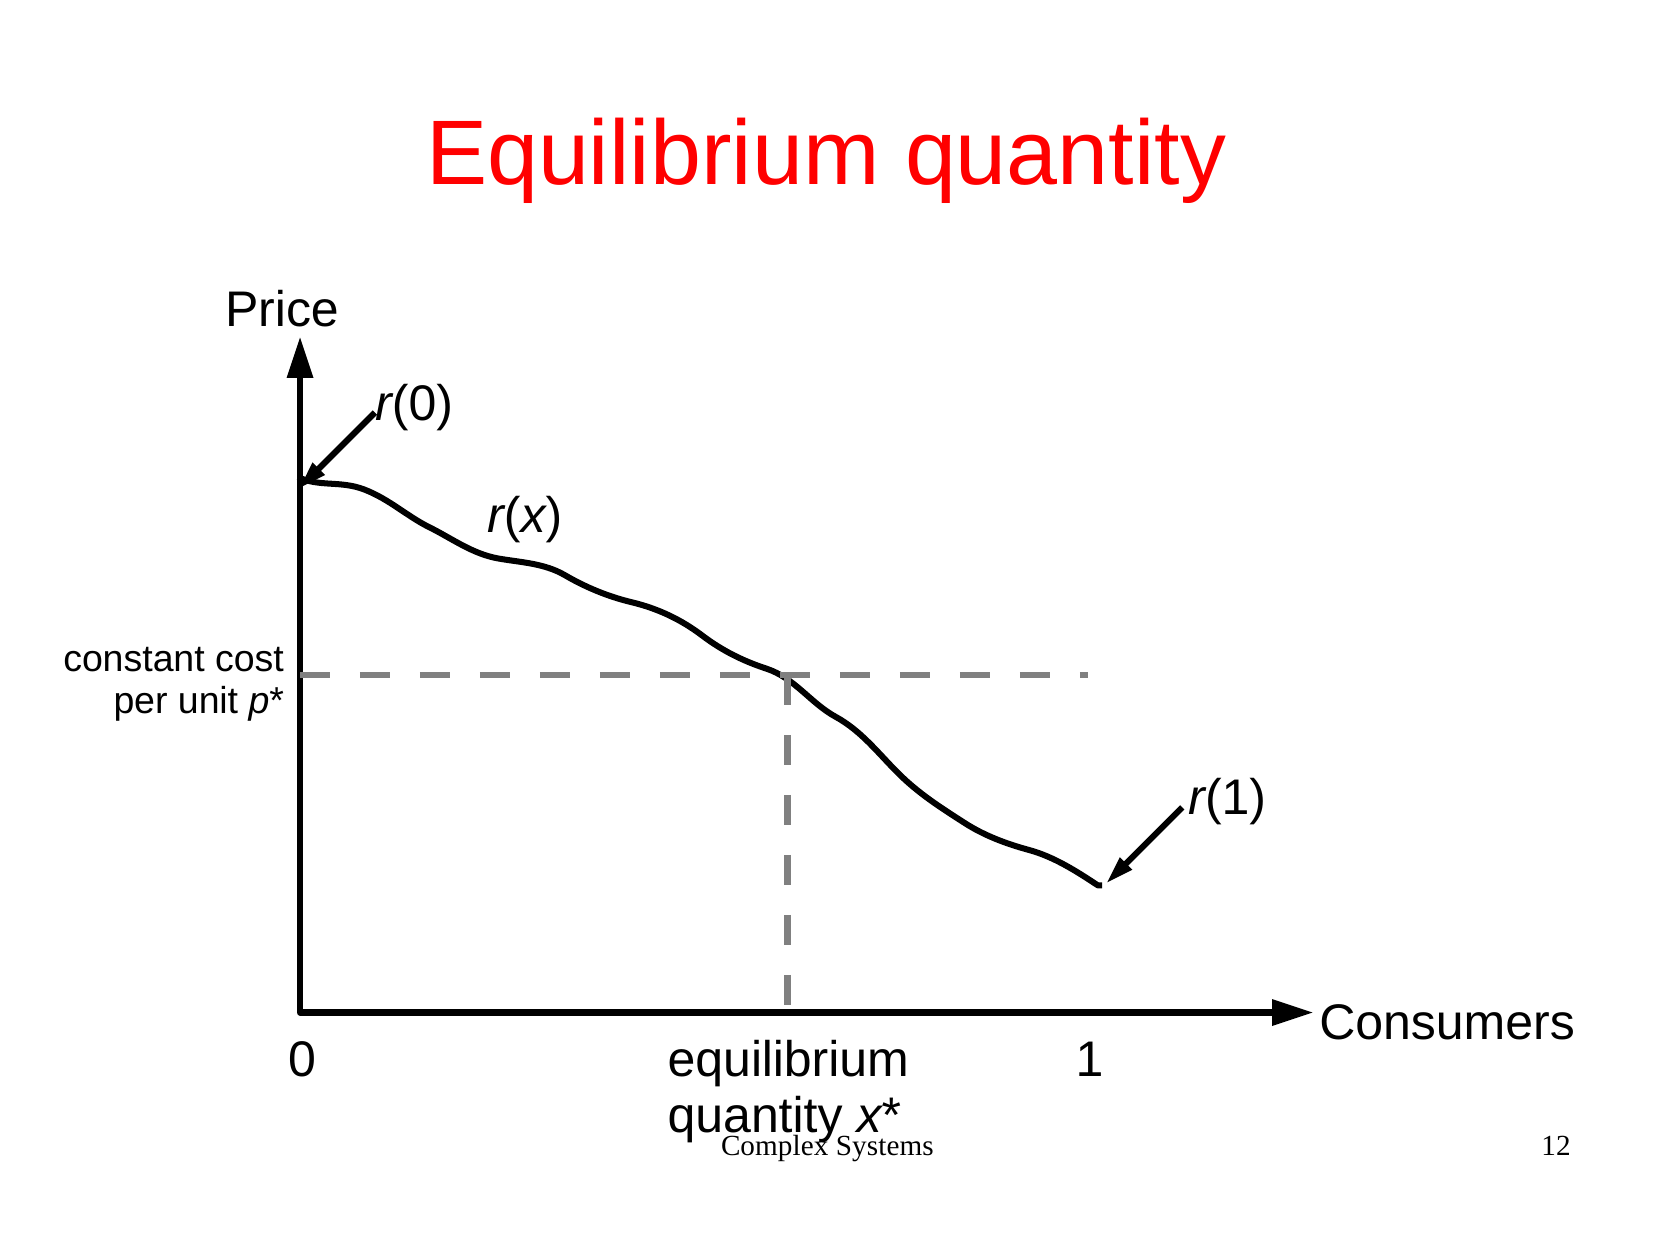

# Equilibrium quantity
Price
r(0)
r(x)
constant cost per unit p*
r(1)
Consumers
0
equilibrium quantity x*
1
Complex Systems
12